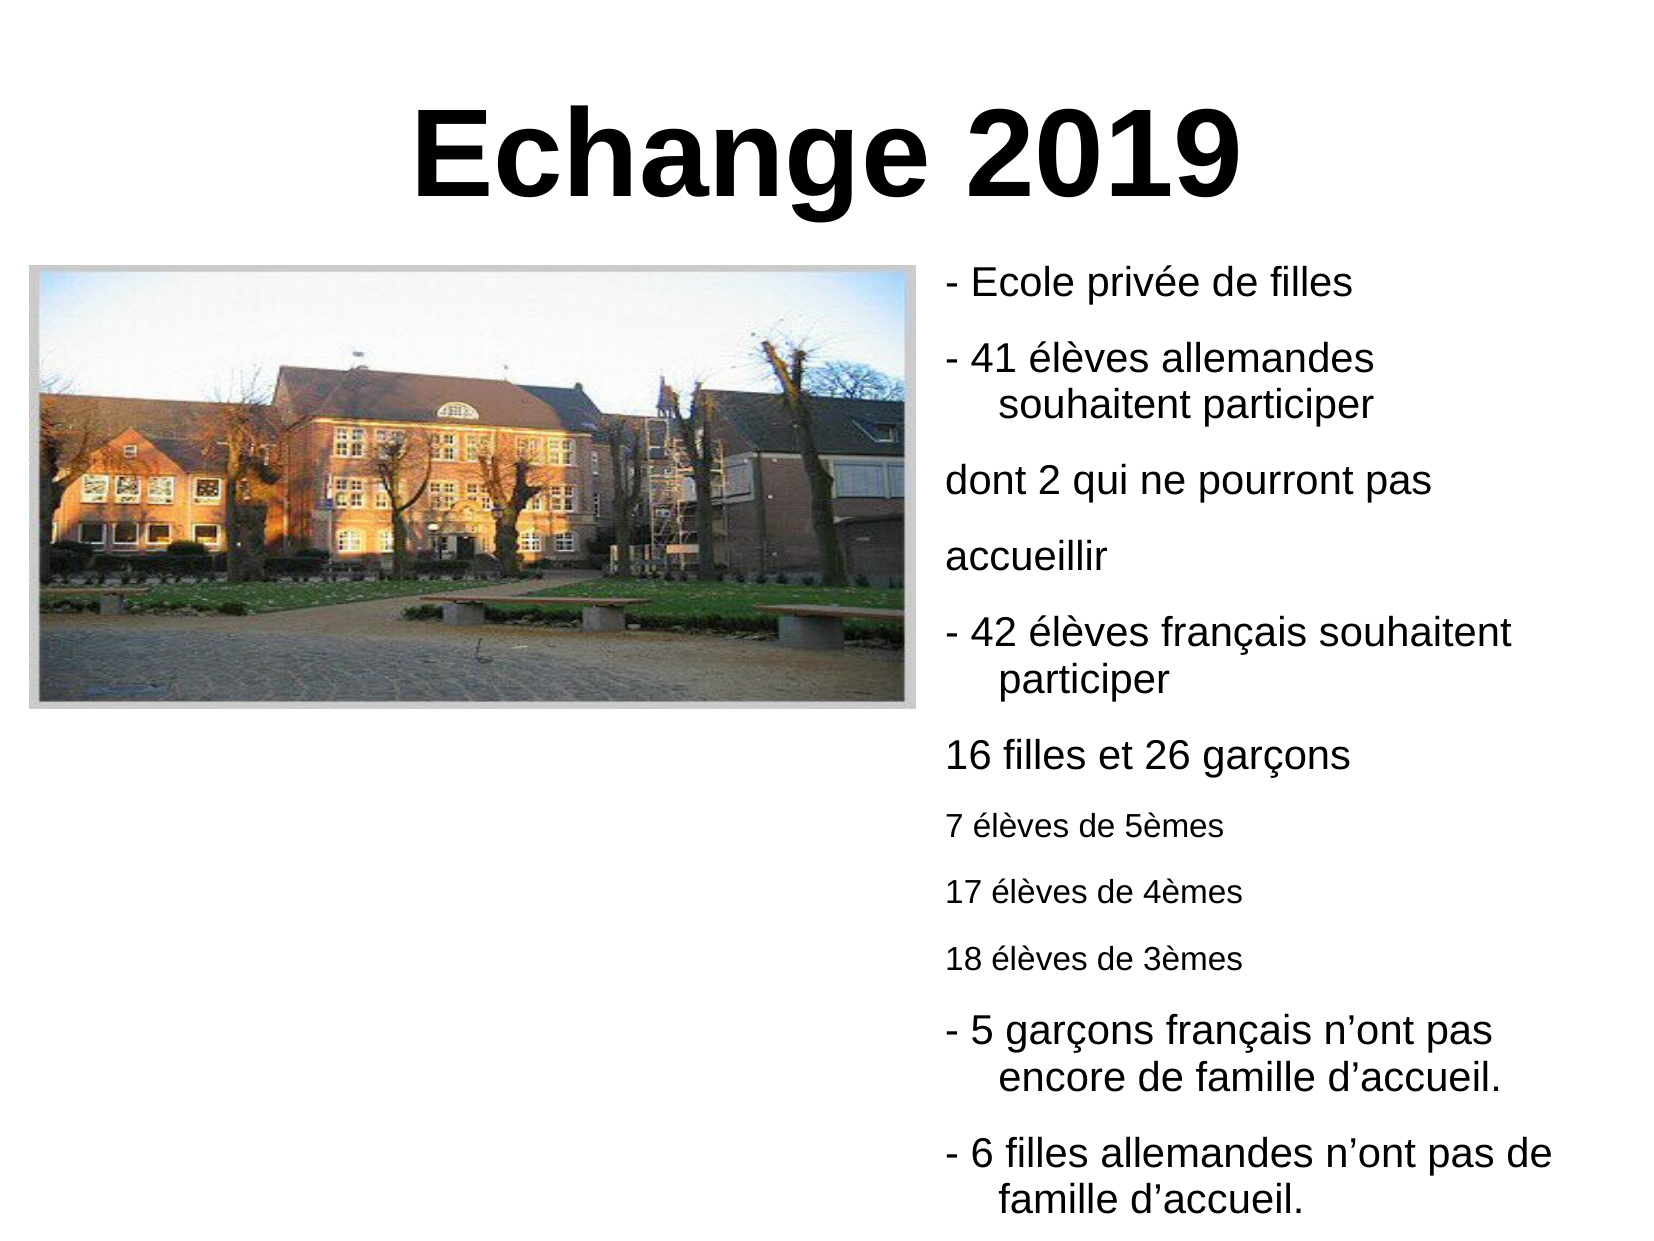

# Echange 2019
- Ecole privée de filles
- 41 élèves allemandes souhaitent participer
dont 2 qui ne pourront pas
accueillir
- 42 élèves français souhaitent participer
16 filles et 26 garçons
7 élèves de 5èmes
17 élèves de 4èmes
18 élèves de 3èmes
- 5 garçons français n’ont pas encore de famille d’accueil.
- 6 filles allemandes n’ont pas de famille d’accueil.